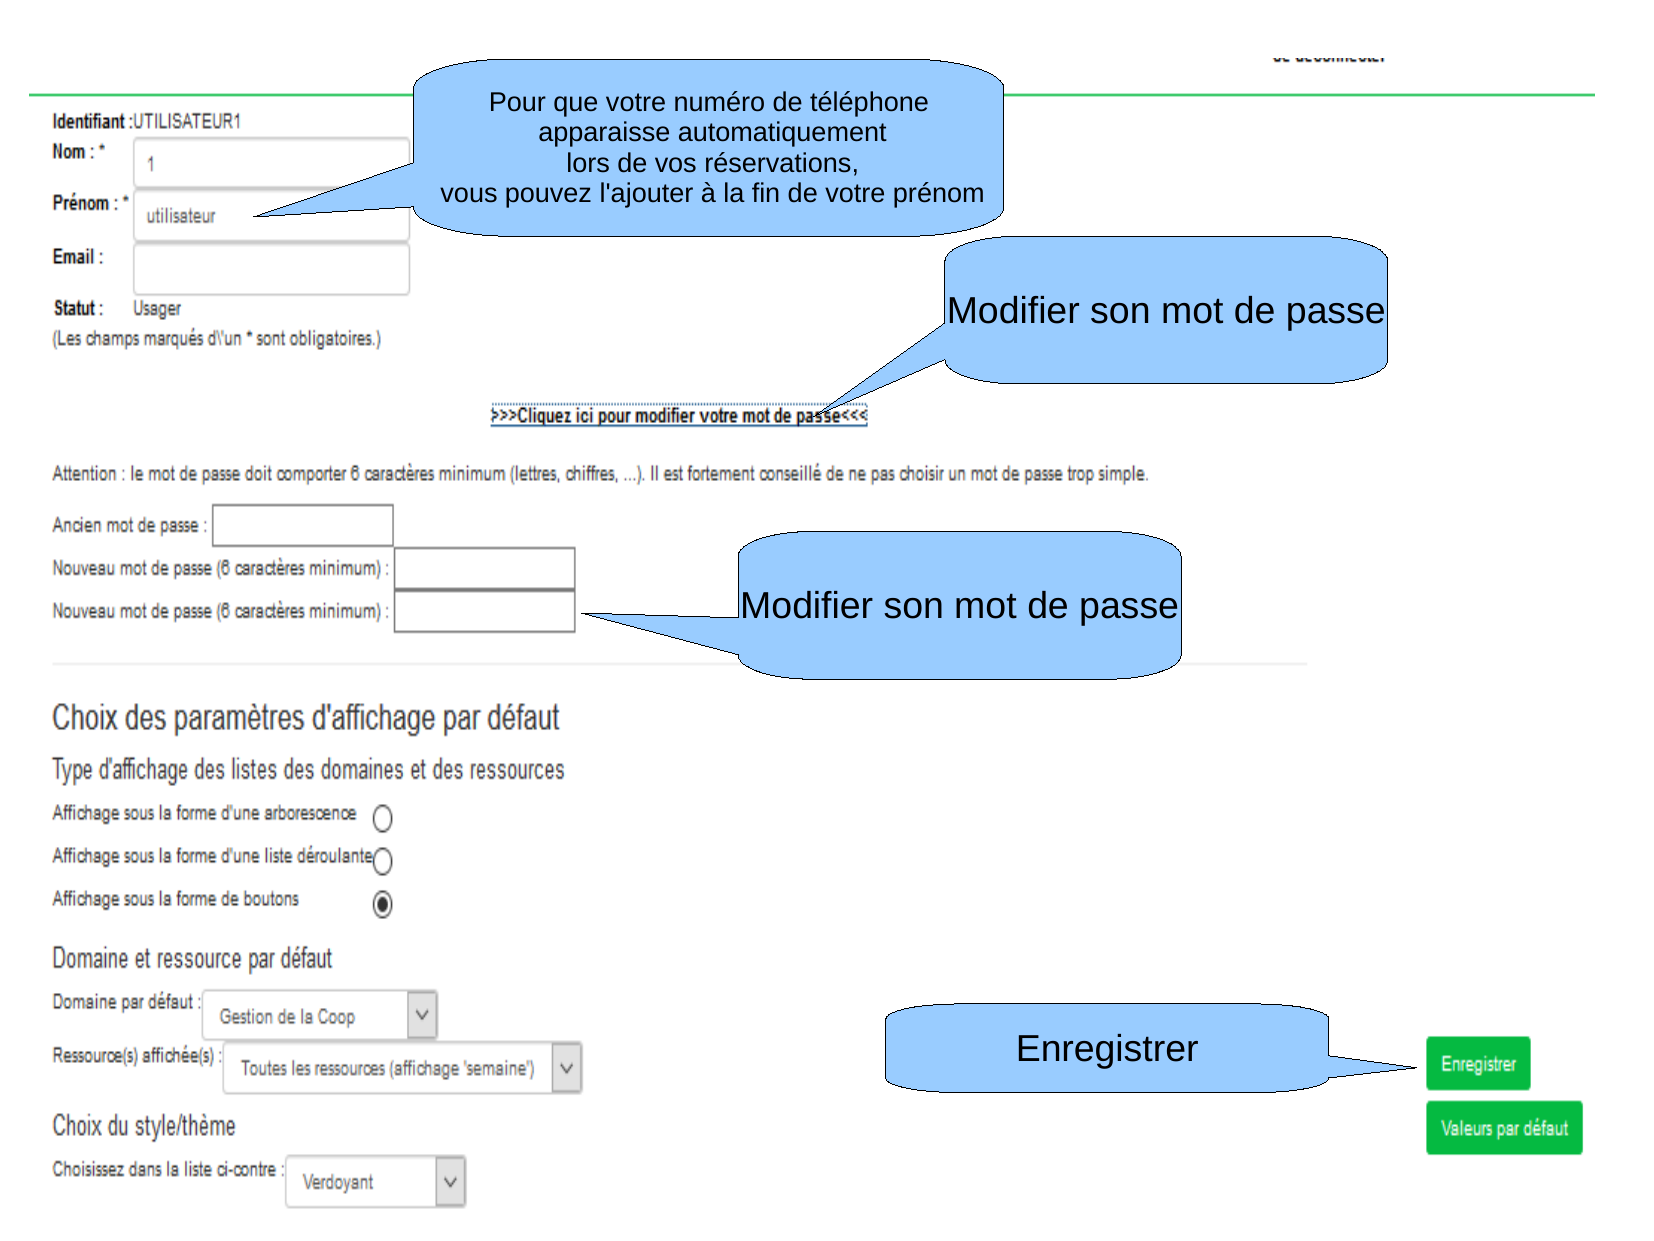

Pour que votre numéro de téléphone
 apparaisse automatiquement
 lors de vos réservations,
 vous pouvez l'ajouter à la fin de votre prénom
Modifier son mot de passe
Modifier son mot de passe
Enregistrer